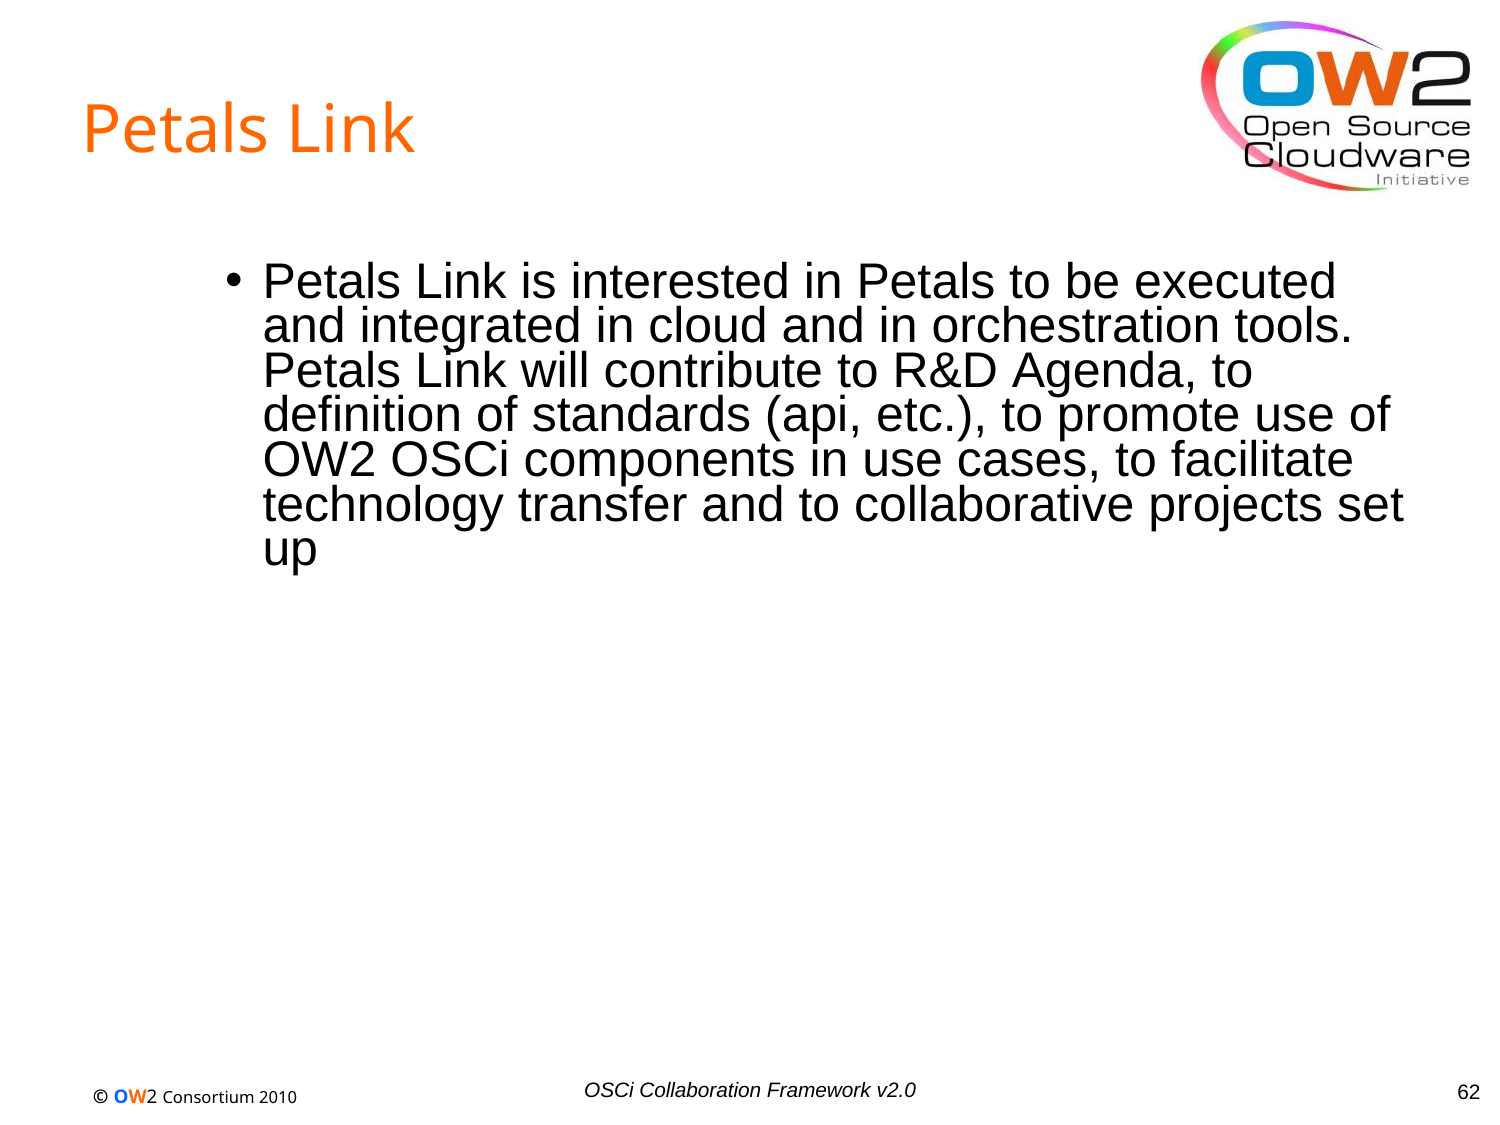

# Petals Link
Petals Link is interested in Petals to be executed and integrated in cloud and in orchestration tools.
Petals Link will contribute to R&D Agenda, to definition of standards (api, etc.), to promote use of OW2 OSCi components in use cases, to facilitate technology transfer and to collaborative projects set up